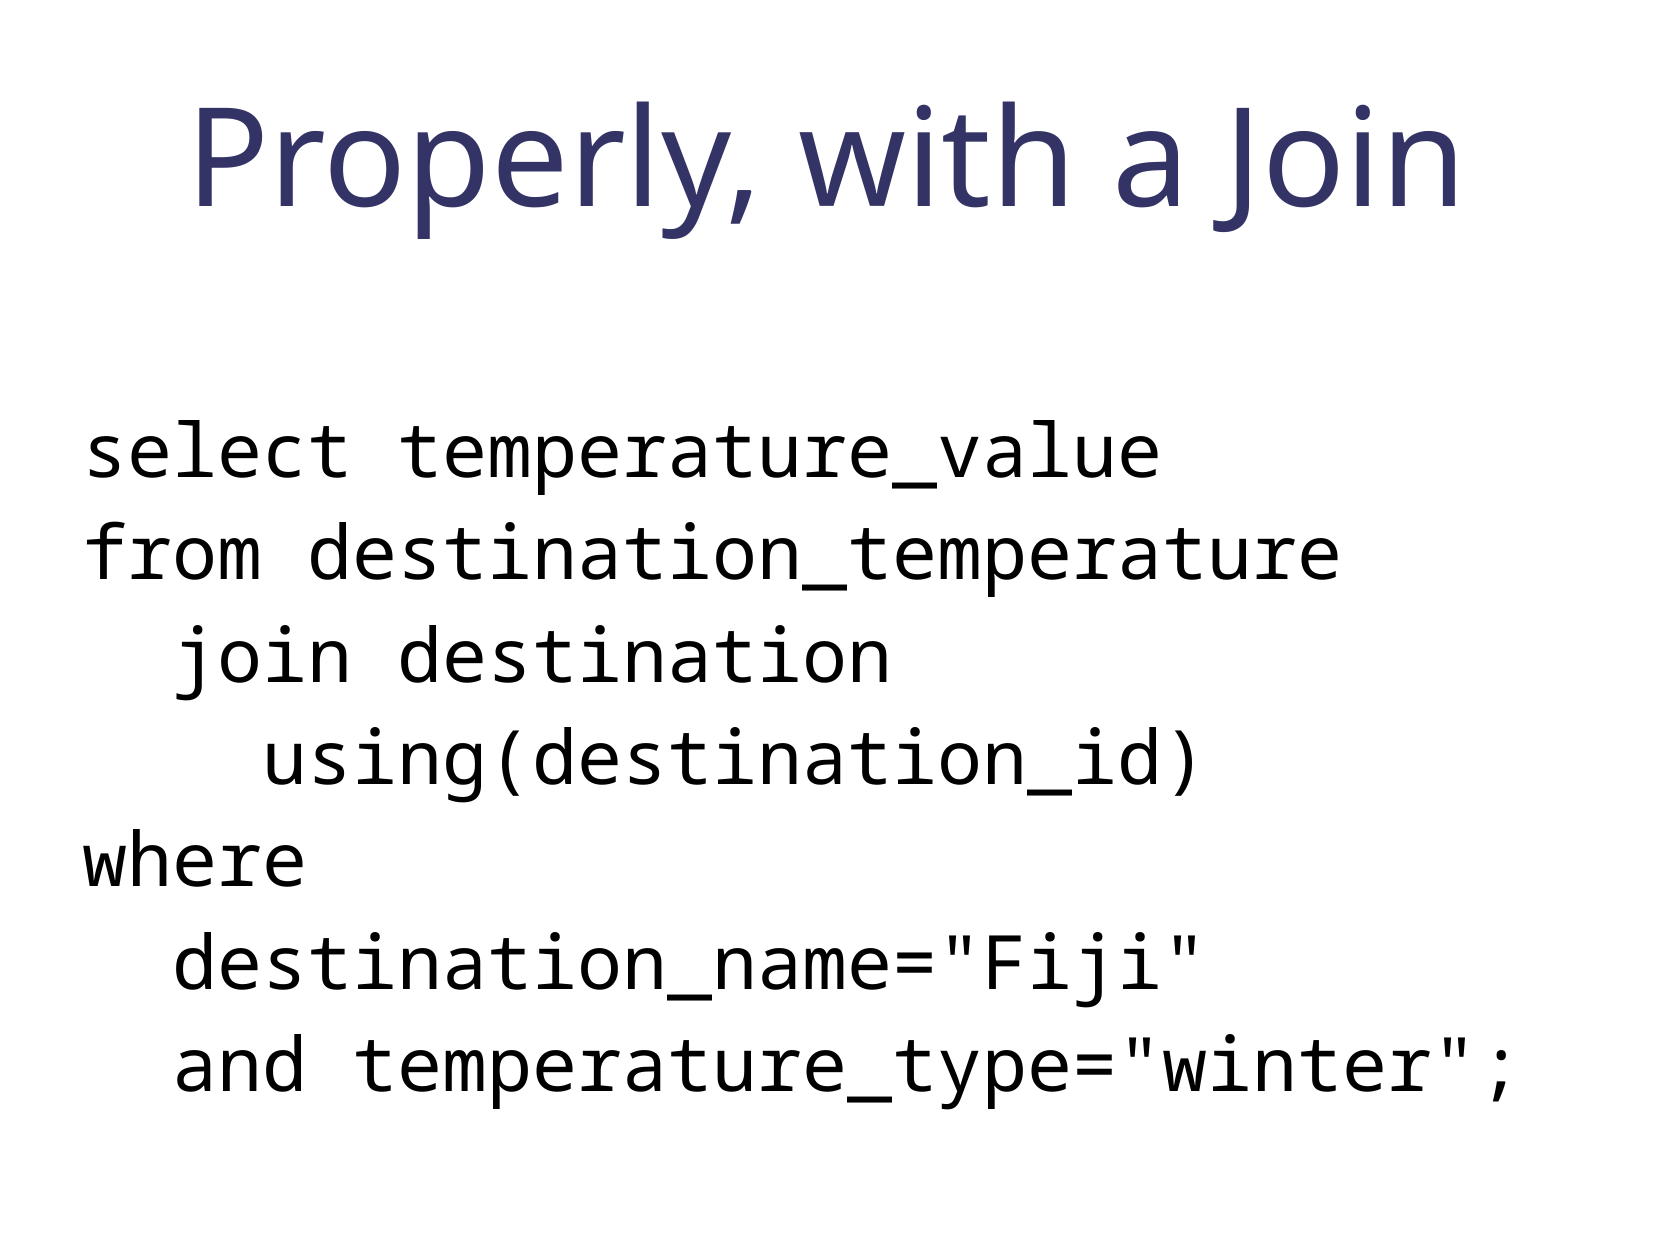

Properly, with a Join
# select temperature_value
from destination_temperature
 join destination
 using(destination_id)
where
 destination_name="Fiji"
 and temperature_type="winter";